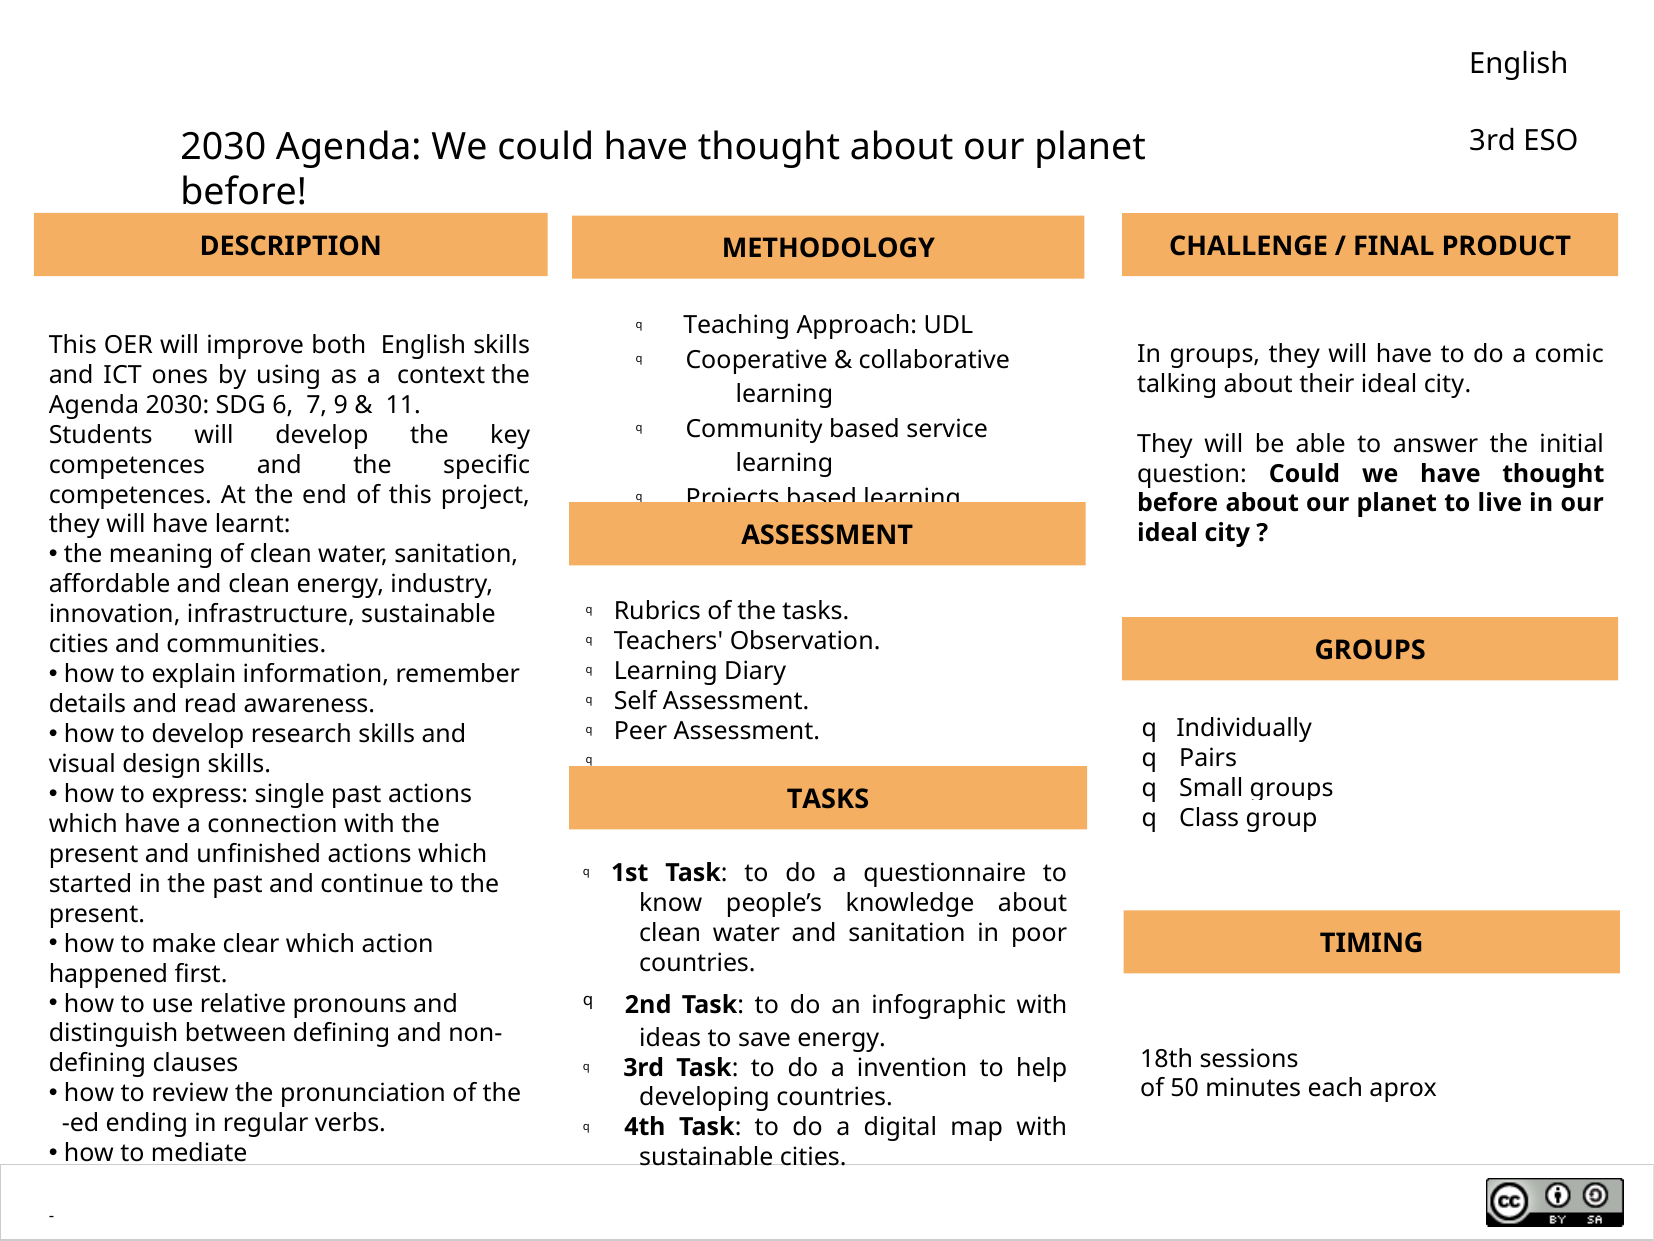

TEACHING PROJECT PROPOSAL
English
Subject:
Level:
3rd ESO
2030 Agenda: We could have thought about our planet before!
OER:
DESCRIPTION
CHALLENGE / FINAL PRODUCT
METHODOLOGY
This OER will improve both English skills and ICT ones by using as a  context the Agenda 2030: SDG 6, 7, 9 & 11.
Students will develop the key competences and the specific competences. At the end of this project, they will have learnt:
 the meaning of clean water, sanitation, affordable and clean energy, industry, innovation, infrastructure, sustainable cities and communities.
 how to explain information, remember details and read awareness.
 how to develop research skills and visual design skills.
 how to express: single past actions which have a connection with the present and unfinished actions which started in the past and continue to the present.
 how to make clear which action happened first.
 how to use relative pronouns and distinguish between defining and non-defining clauses
 how to review the pronunciation of the -ed ending in regular verbs.
 how to mediate
-
 Teaching Approach: UDL
Cooperative & collaborative learning
Community based service learning
Projects based learning
In groups, they will have to do a comic talking about their ideal city.
They will be able to answer the initial question: Could we have thought before about our planet to live in our ideal city ?
ASSESSMENT
Rubrics of the tasks.
Teachers' Observation.
Learning Diary
Self Assessment.
Peer Assessment.
GROUPS
 Individually
Pairs
Small groups
Class group
TASKS
1st Task: to do a questionnaire to know people’s knowledge about clean water and sanitation in poor countries.
 2nd Task: to do an infographic with ideas to save energy.
 3rd Task: to do a invention to help developing countries.
 4th Task: to do a digital map with sustainable cities.
TIMING
18th sessions
of 50 minutes each aprox